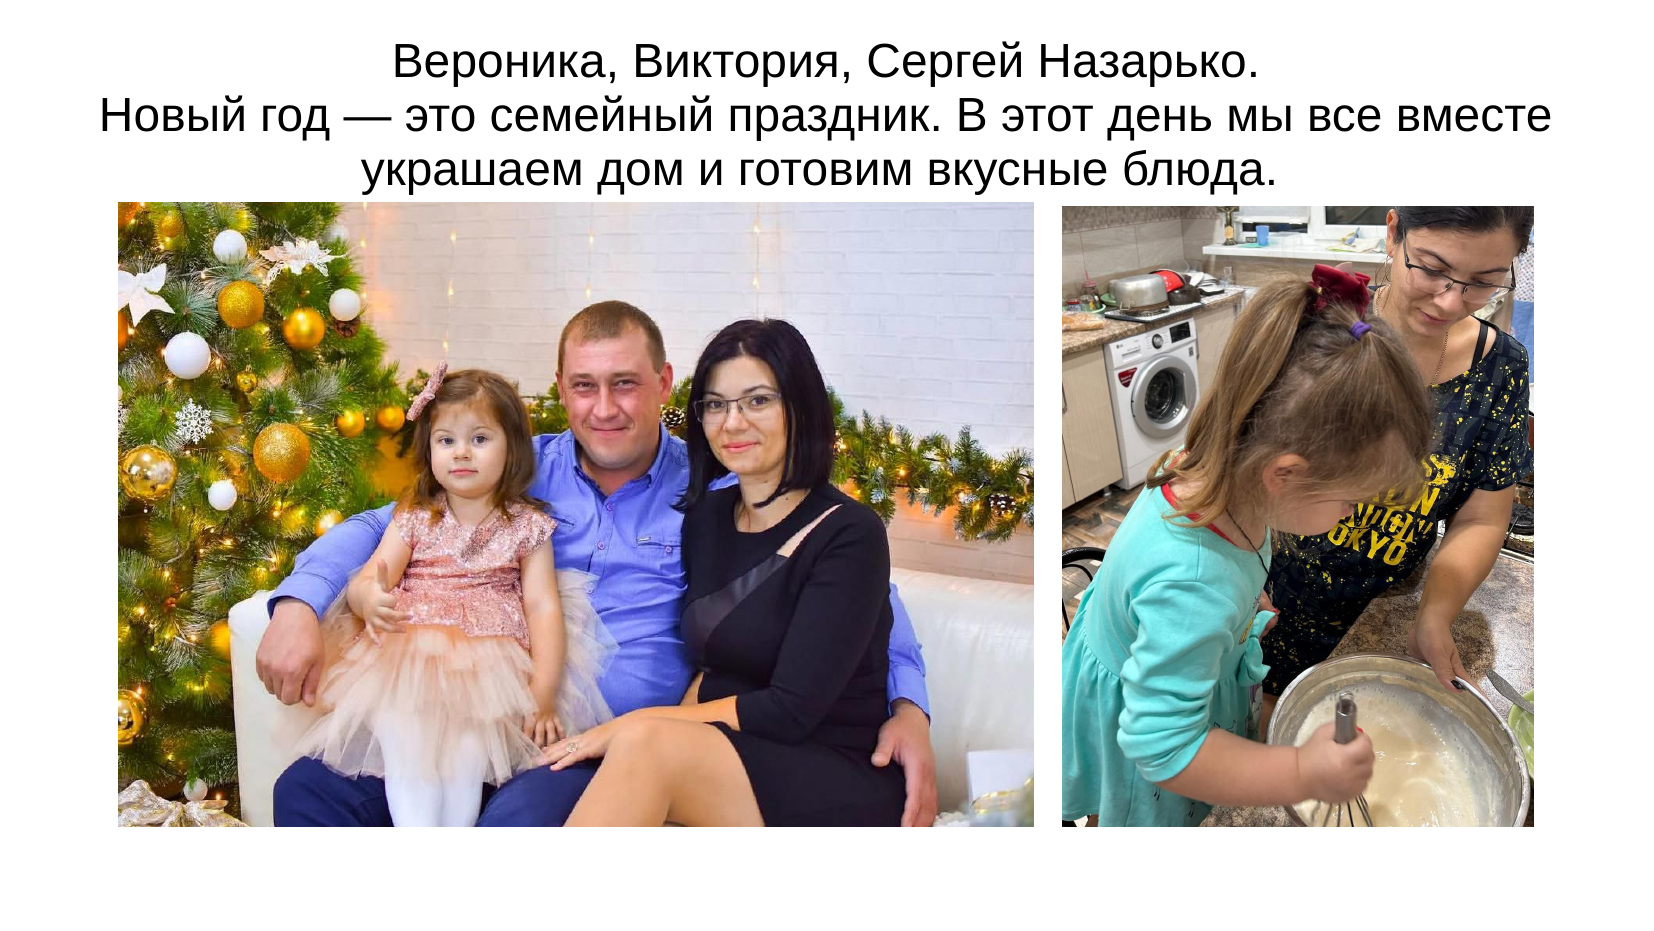

# Вероника, Виктория, Сергей Назарько. Новый год — это семейный праздник. В этот день мы все вместе украшаем дом и готовим вкусные блюда.